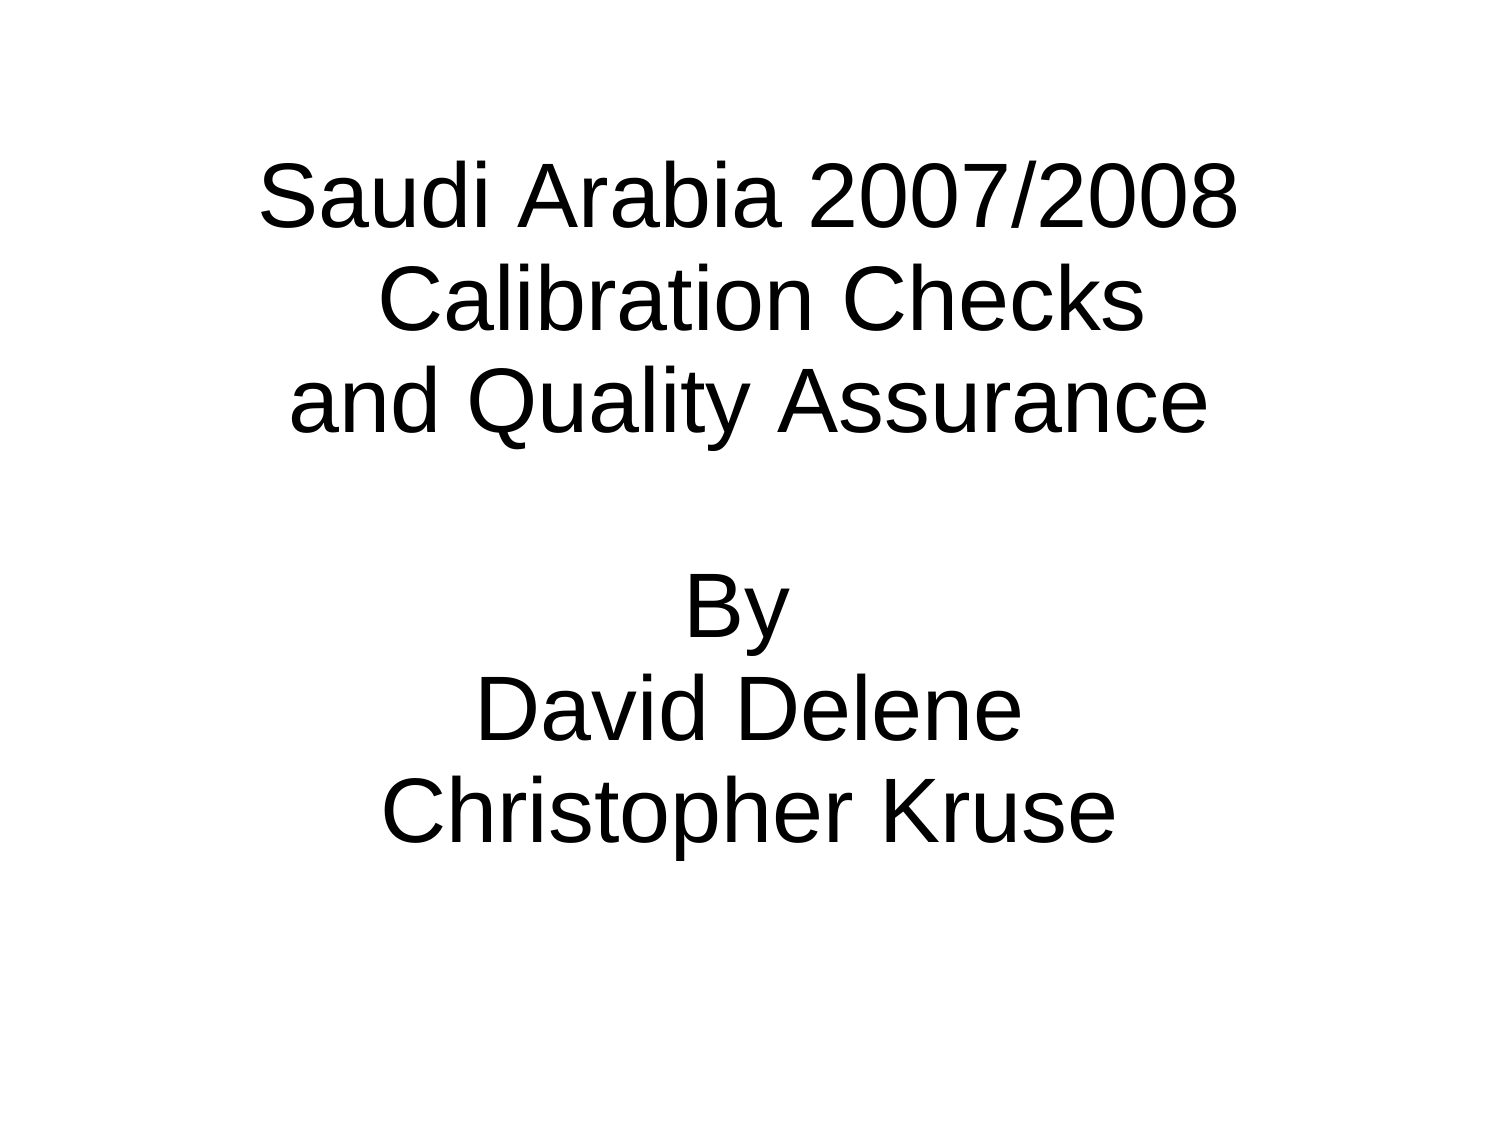

# Saudi Arabia 2007/2008 Calibration Checks and Quality Assurance By David Delene Christopher Kruse